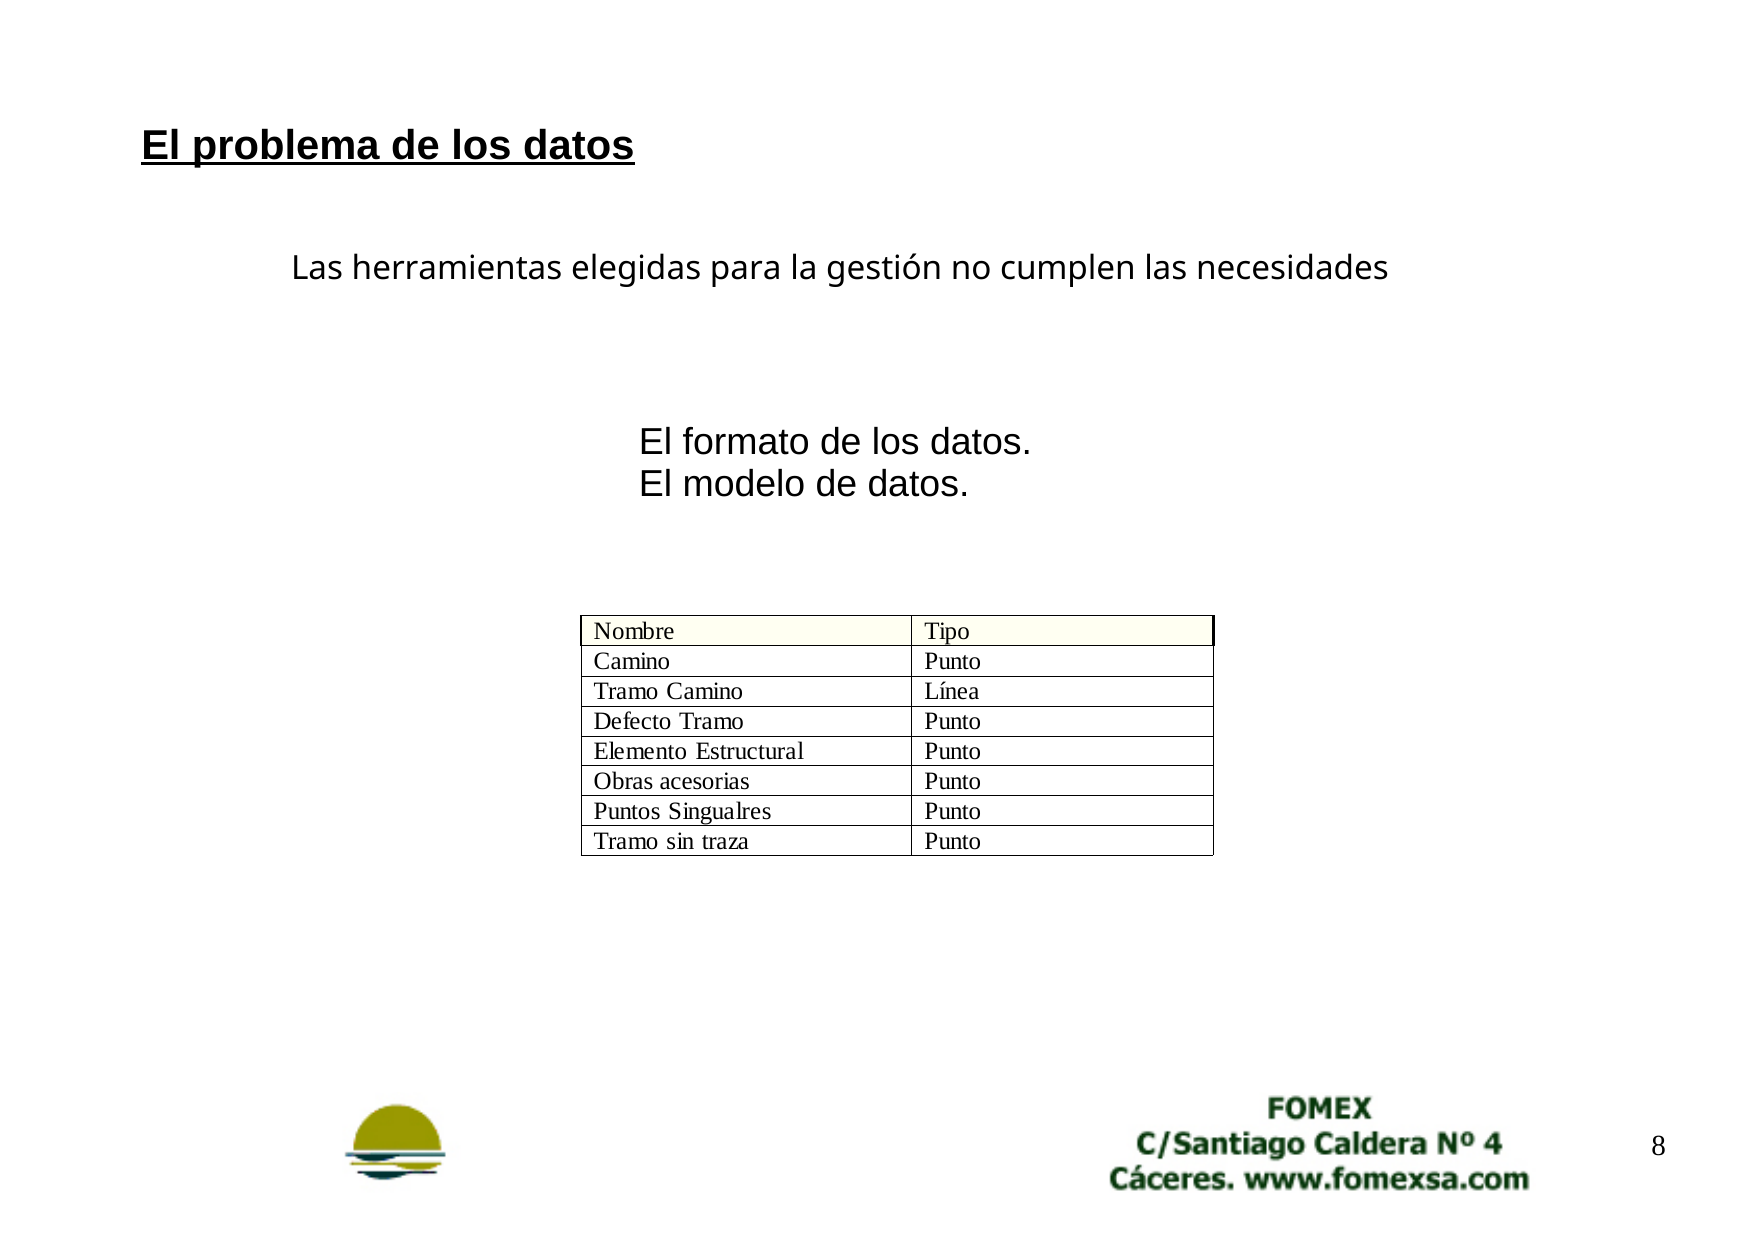

El problema de los datos
 Las herramientas elegidas para la gestión no cumplen las necesidades
El formato de los datos.
El modelo de datos.
FOMEX. Marzo 2007
8